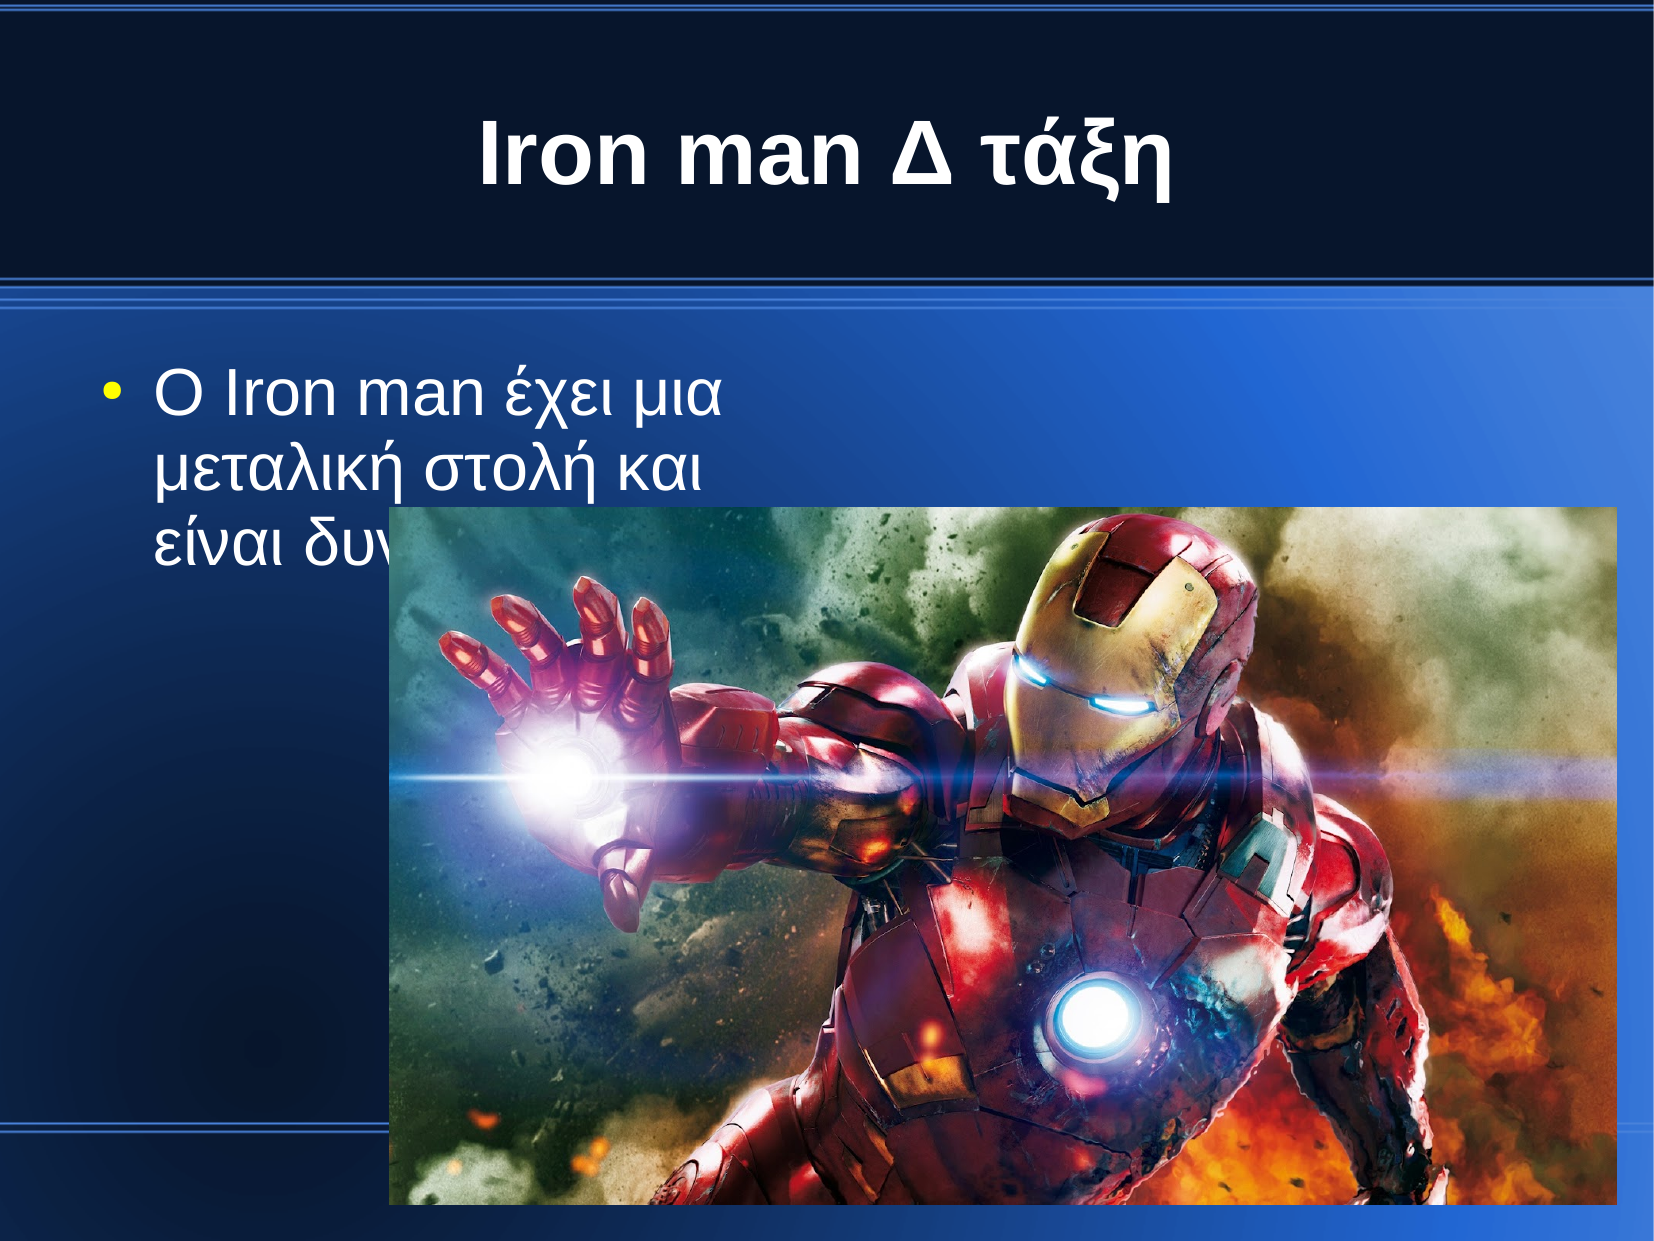

# Iron man Δ τάξη
Ο Iron man έχει μια μεταλική στολή και είναι δυνατός.